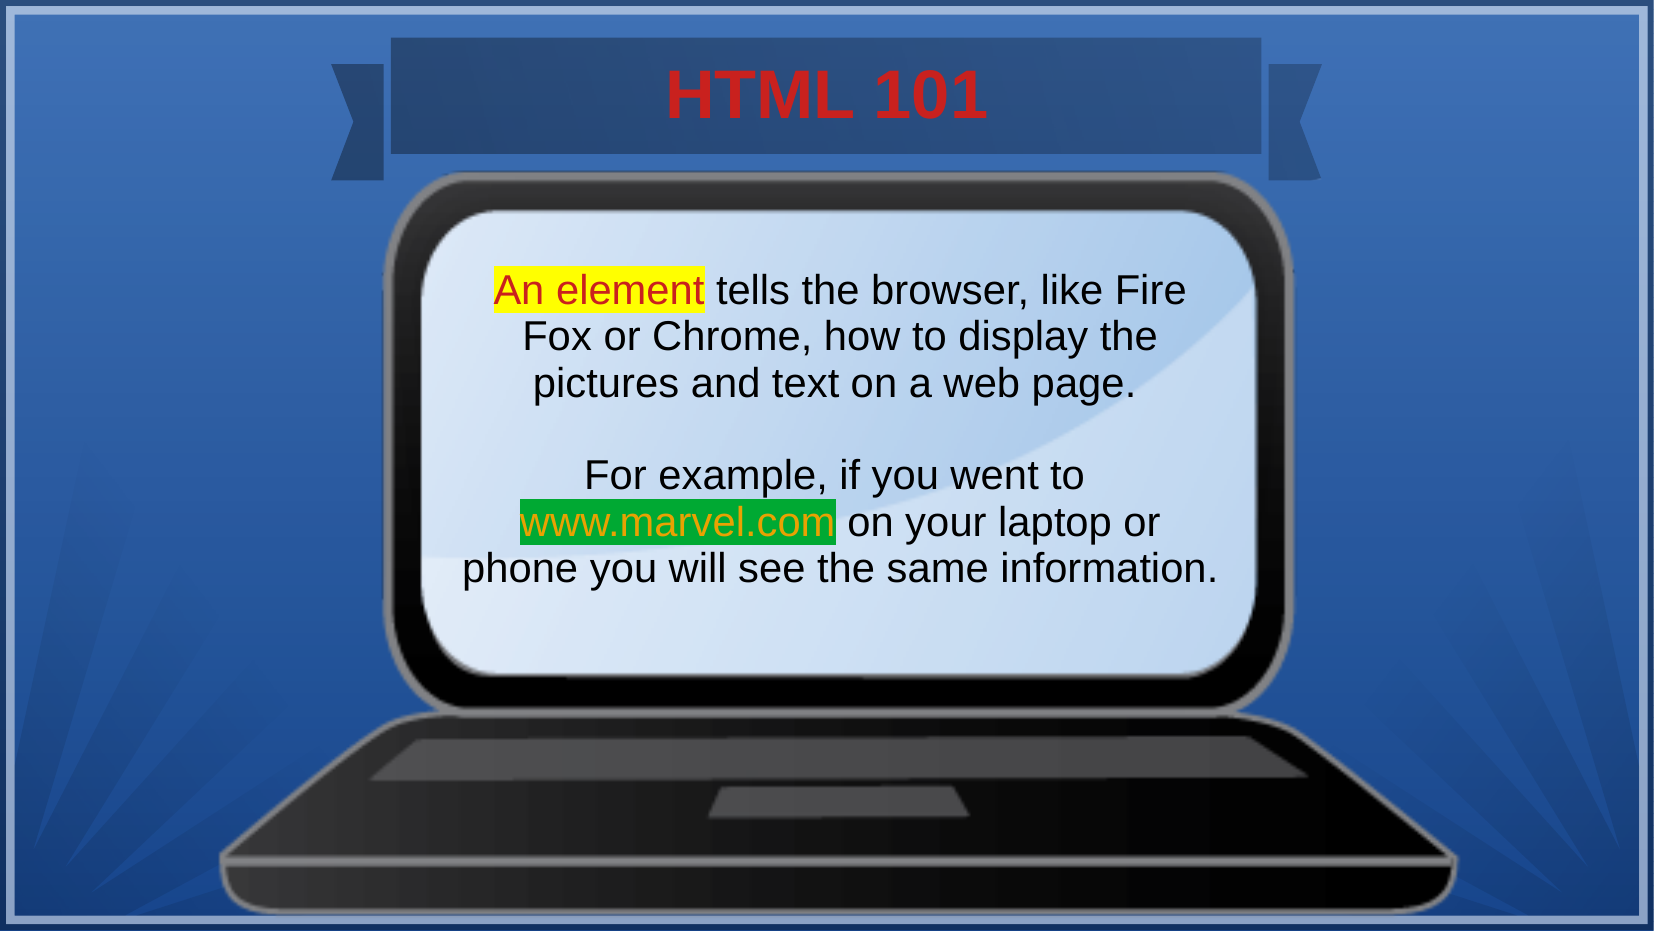

# HTML 101
An element tells the browser, like Fire Fox or Chrome, how to display the pictures and text on a web page.
For example, if you went to www.marvel.com on your laptop or phone you will see the same information.